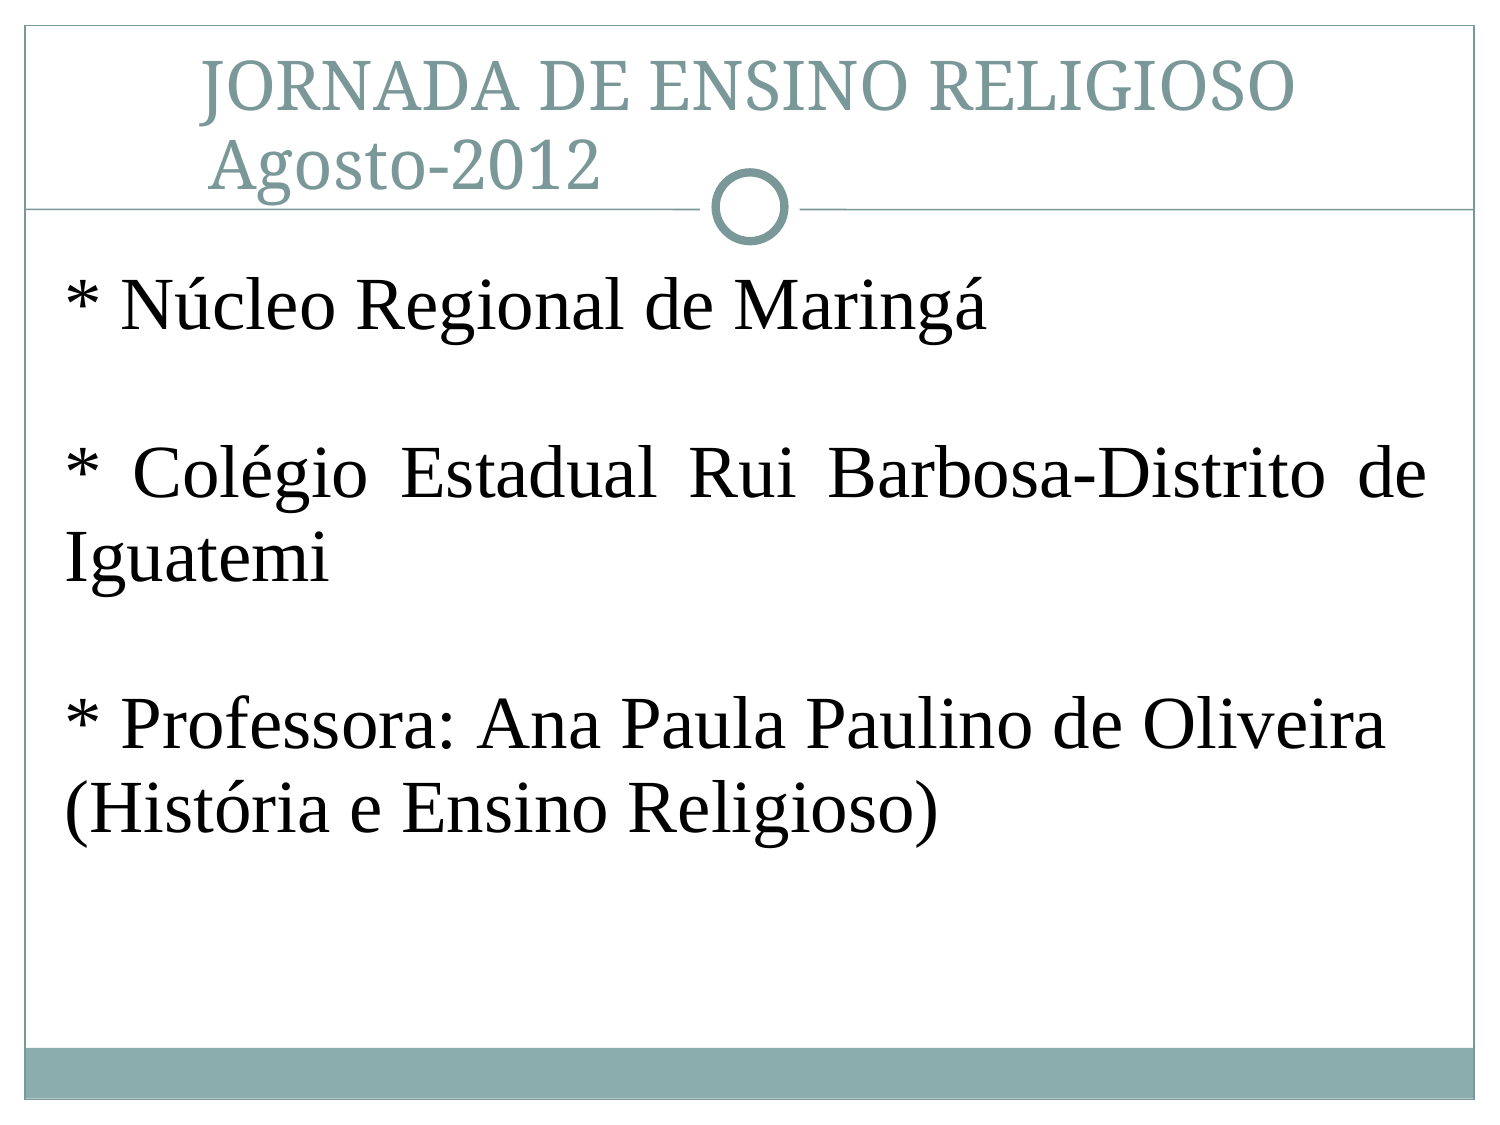

JORNADA DE ENSINO RELIGIOSO
 Agosto-2012
* Núcleo Regional de Maringá
* Colégio Estadual Rui Barbosa-Distrito de Iguatemi
* Professora: Ana Paula Paulino de Oliveira
(História e Ensino Religioso)